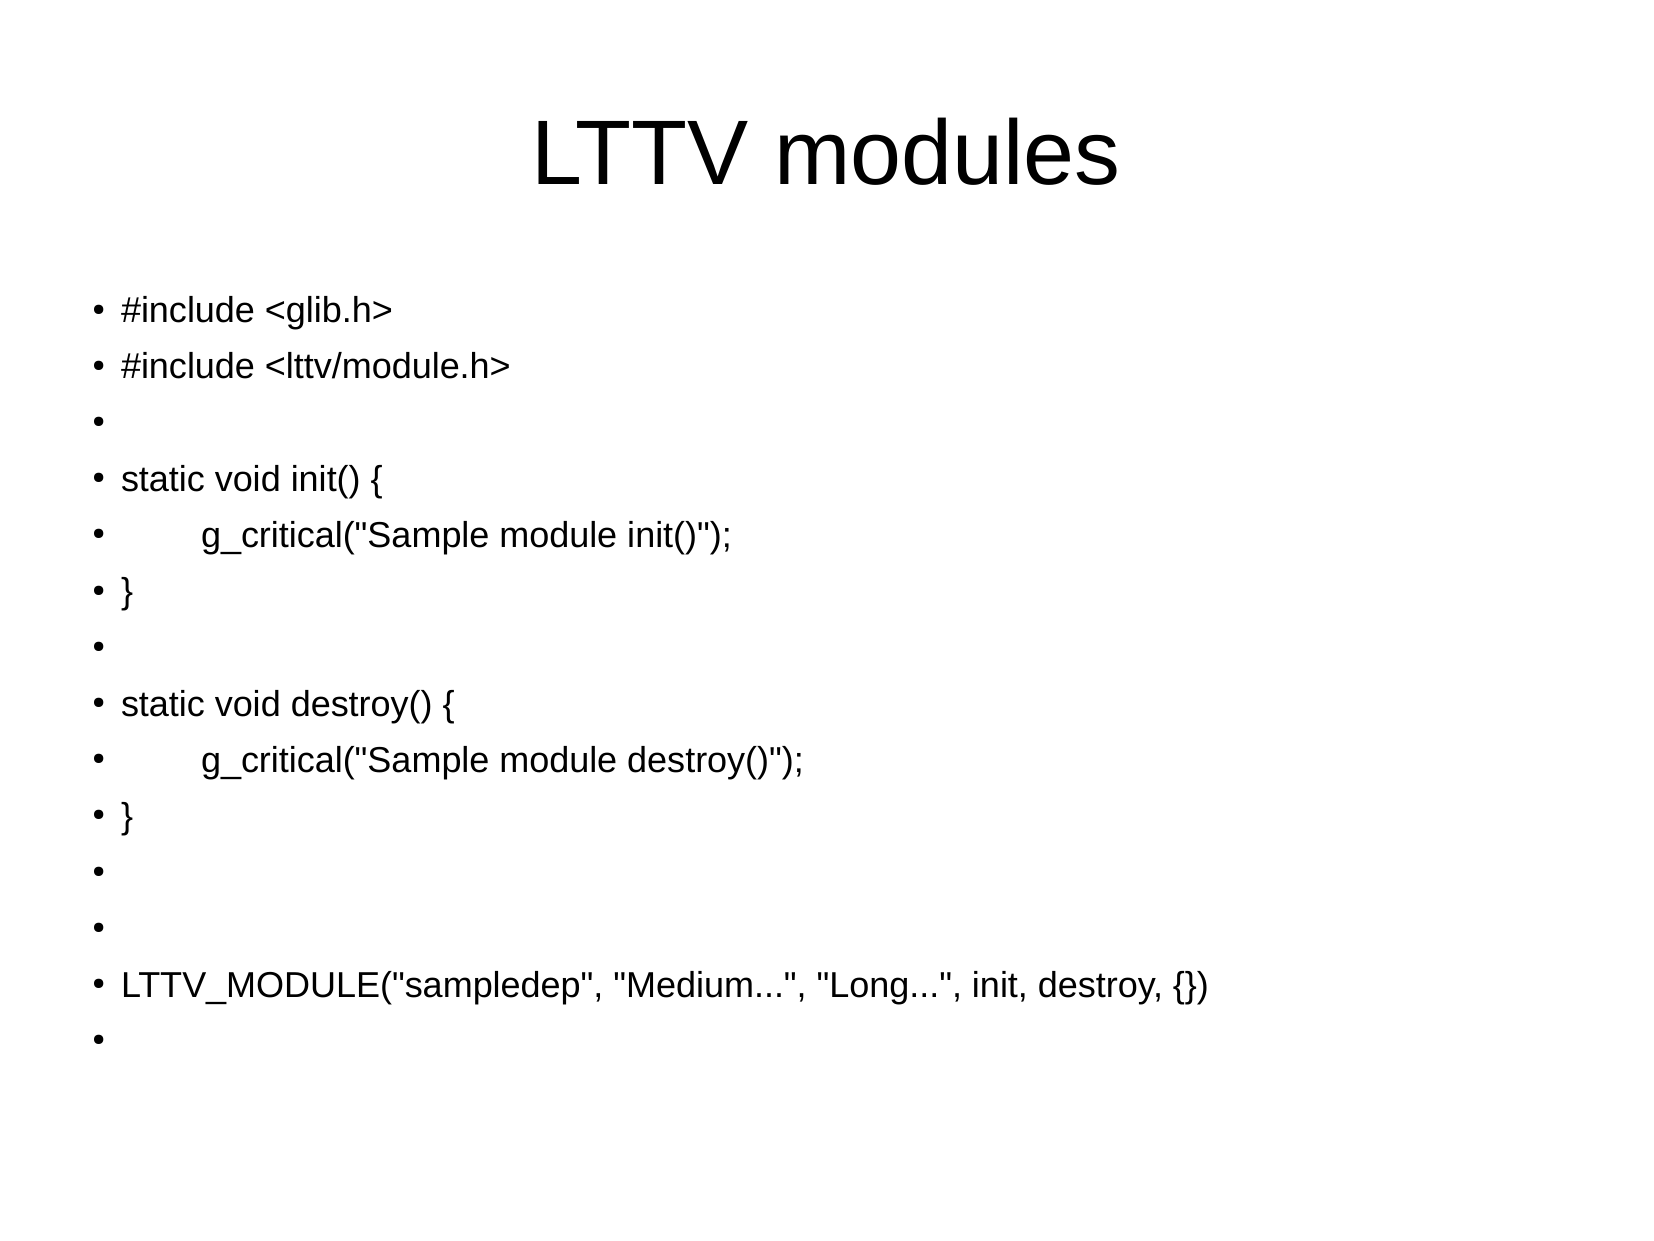

# LTTV modules
#include <glib.h>
#include <lttv/module.h>
static void init() {
 g_critical("Sample module init()");
}
static void destroy() {
 g_critical("Sample module destroy()");
}
LTTV_MODULE("sampledep", "Medium...", "Long...", init, destroy, {})